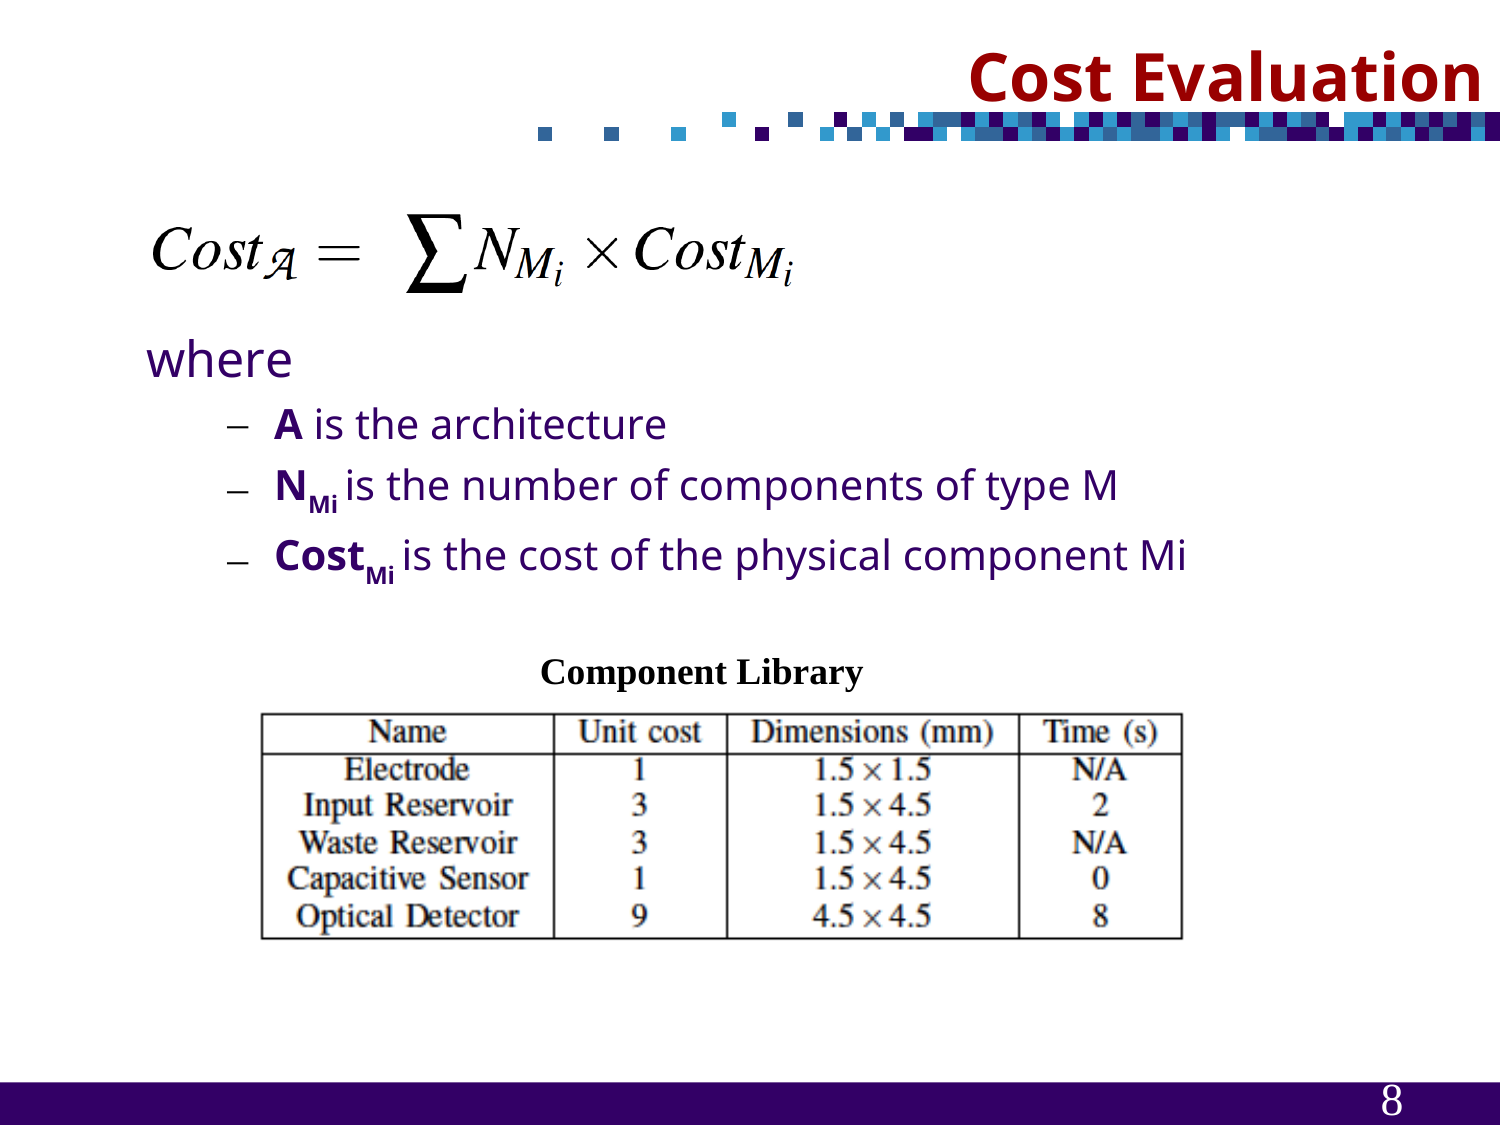

# Cost Evaluation
 where
A is the architecture
NMi is the number of components of type M
CostMi is the cost of the physical component Mi
Component Library